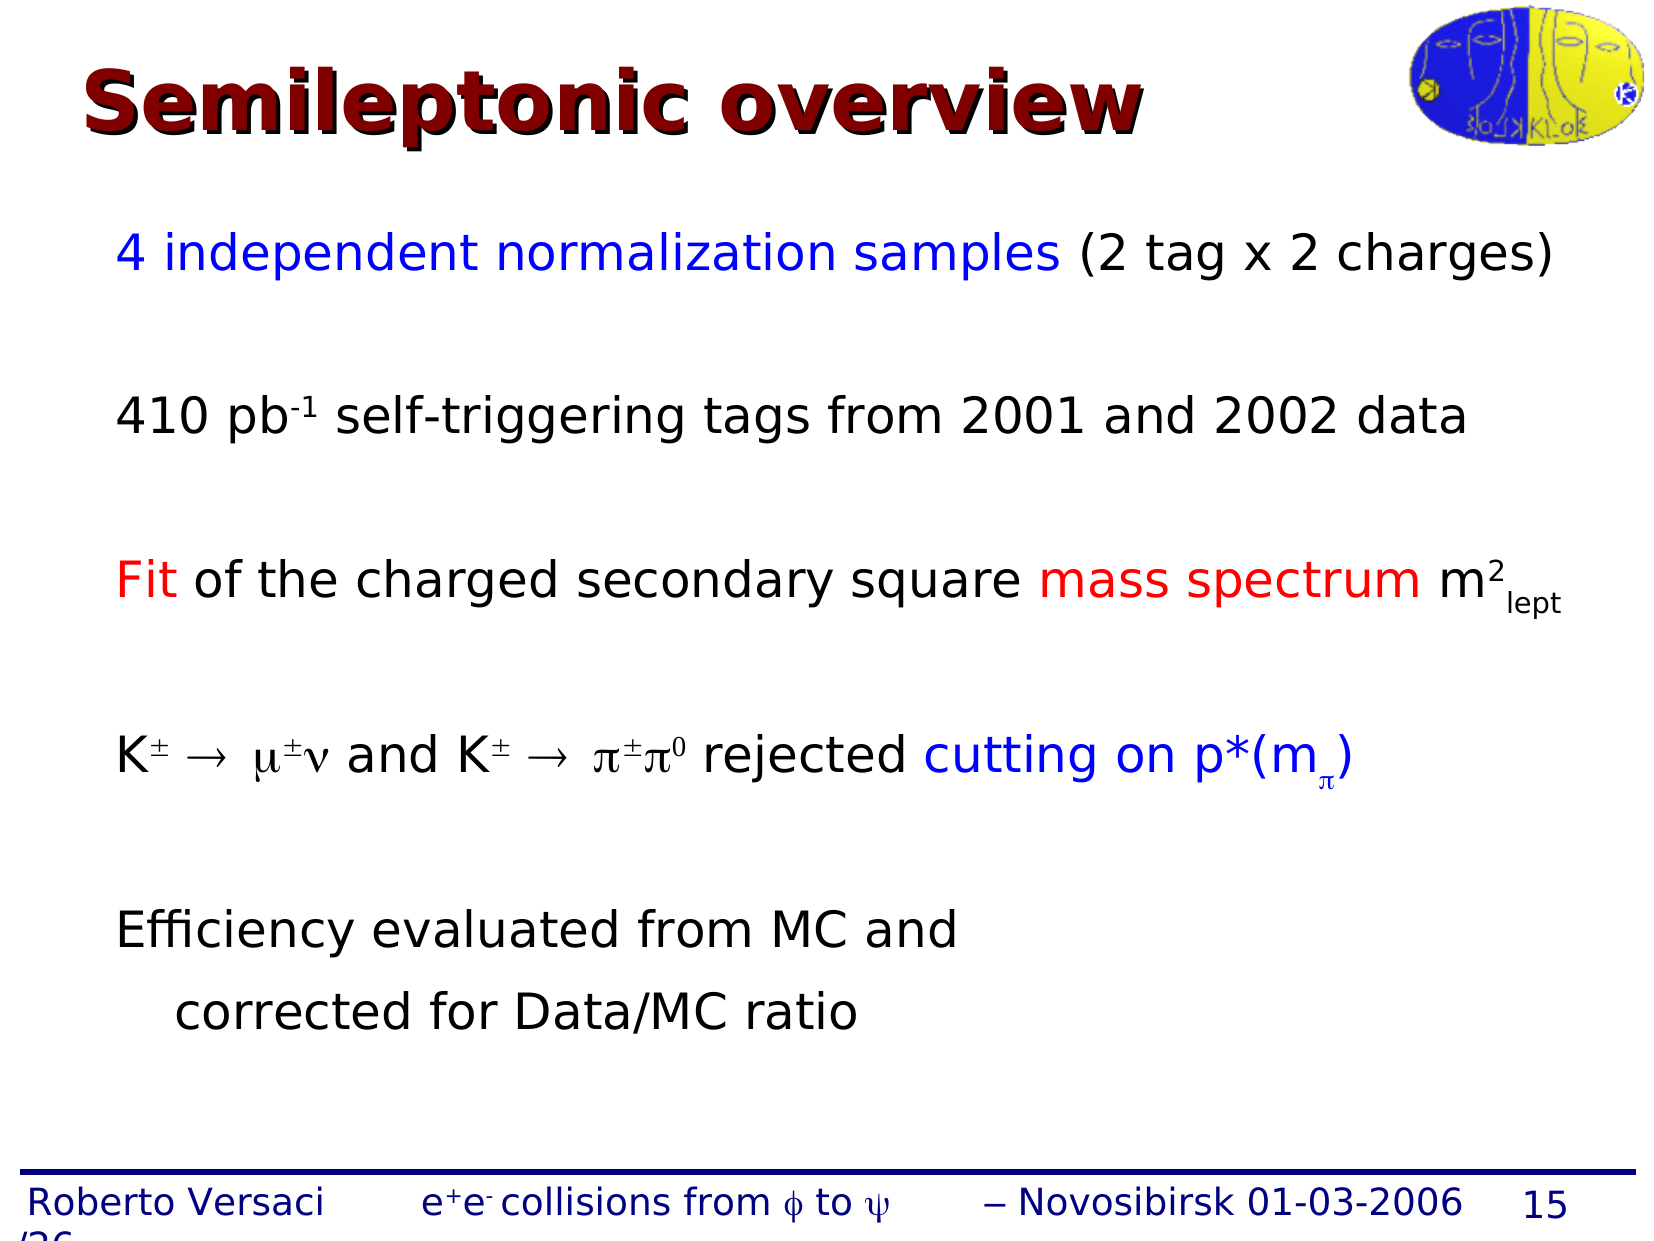

Semileptonic overview
 4 independent normalization samples (2 tag x 2 charges)
 410 pb-1 self-triggering tags from 2001 and 2002 data
 Fit of the charged secondary square mass spectrum m2lept
 K ® mn and K ® pp0 rejected cutting on p*(mp)
 Efficiency evaluated from MC and
	corrected for Data/MC ratio
15